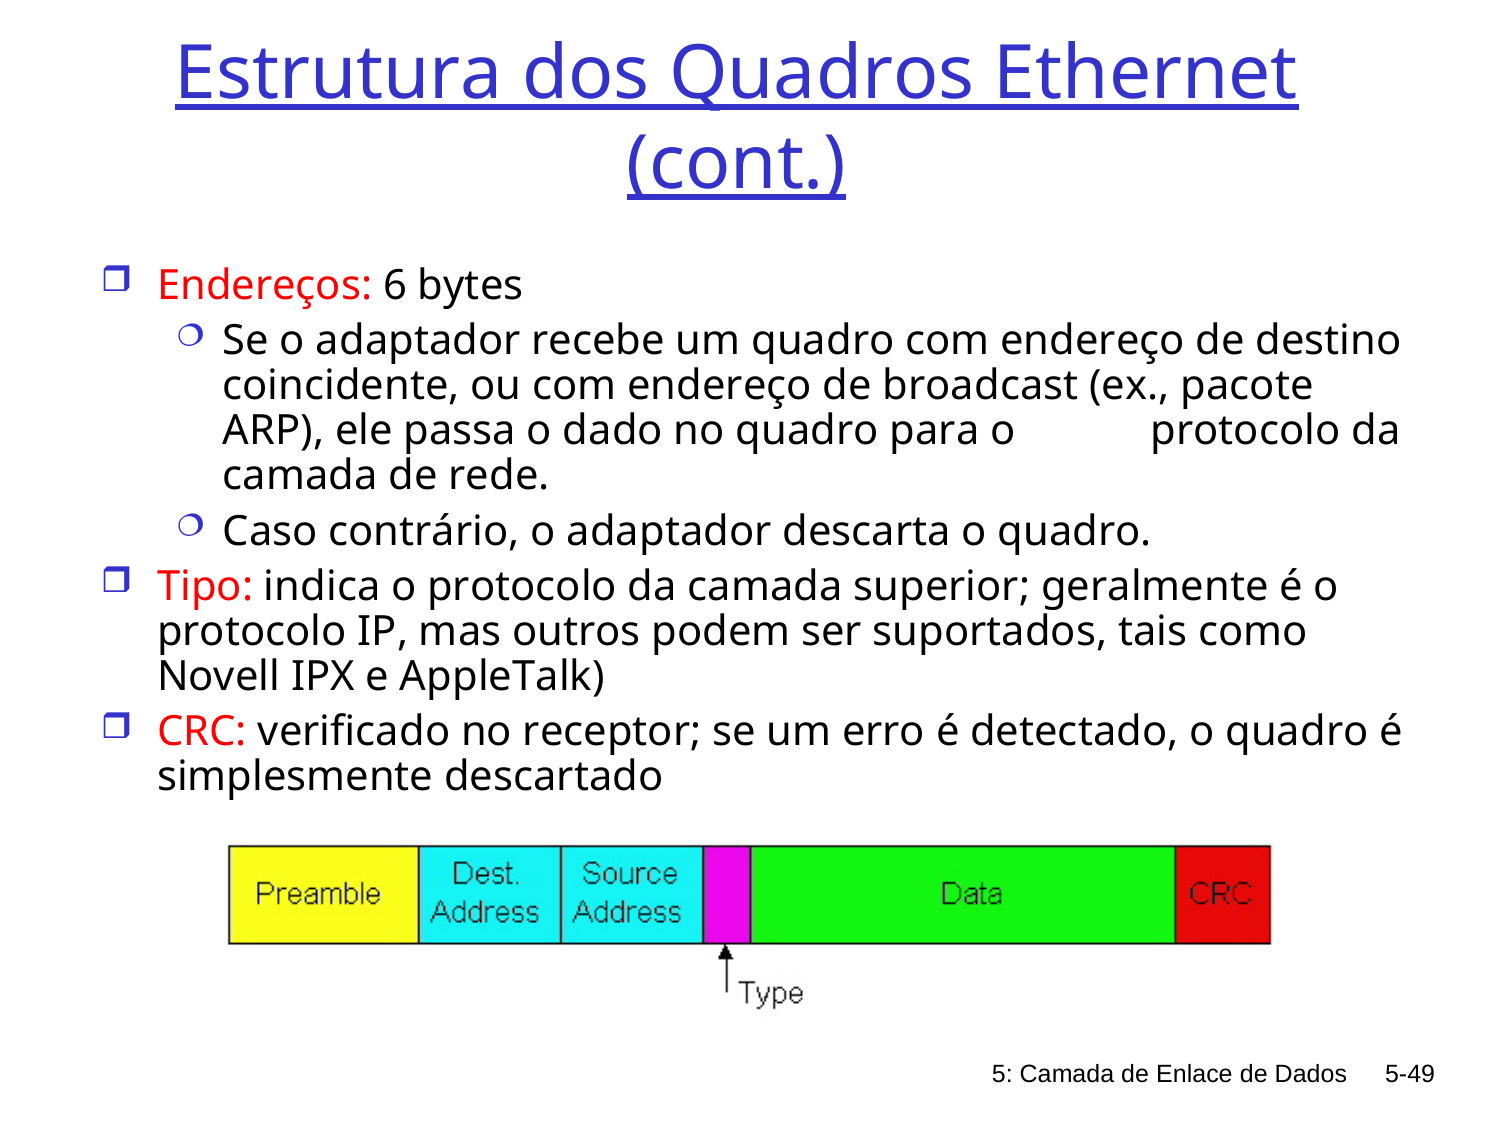

# Estrutura dos Quadros Ethernet (cont.)
Endereços: 6 bytes
Se o adaptador recebe um quadro com endereço de destino coincidente, ou com endereço de broadcast (ex., pacote ARP), ele passa o dado no quadro para o 	protocolo da camada de rede.
Caso contrário, o adaptador descarta o quadro.
Tipo: indica o protocolo da camada superior; geralmente é o protocolo IP, mas outros podem ser suportados, tais como Novell IPX e AppleTalk)
CRC: verificado no receptor; se um erro é detectado, o quadro é simplesmente descartado
5: Camada de Enlace de Dados